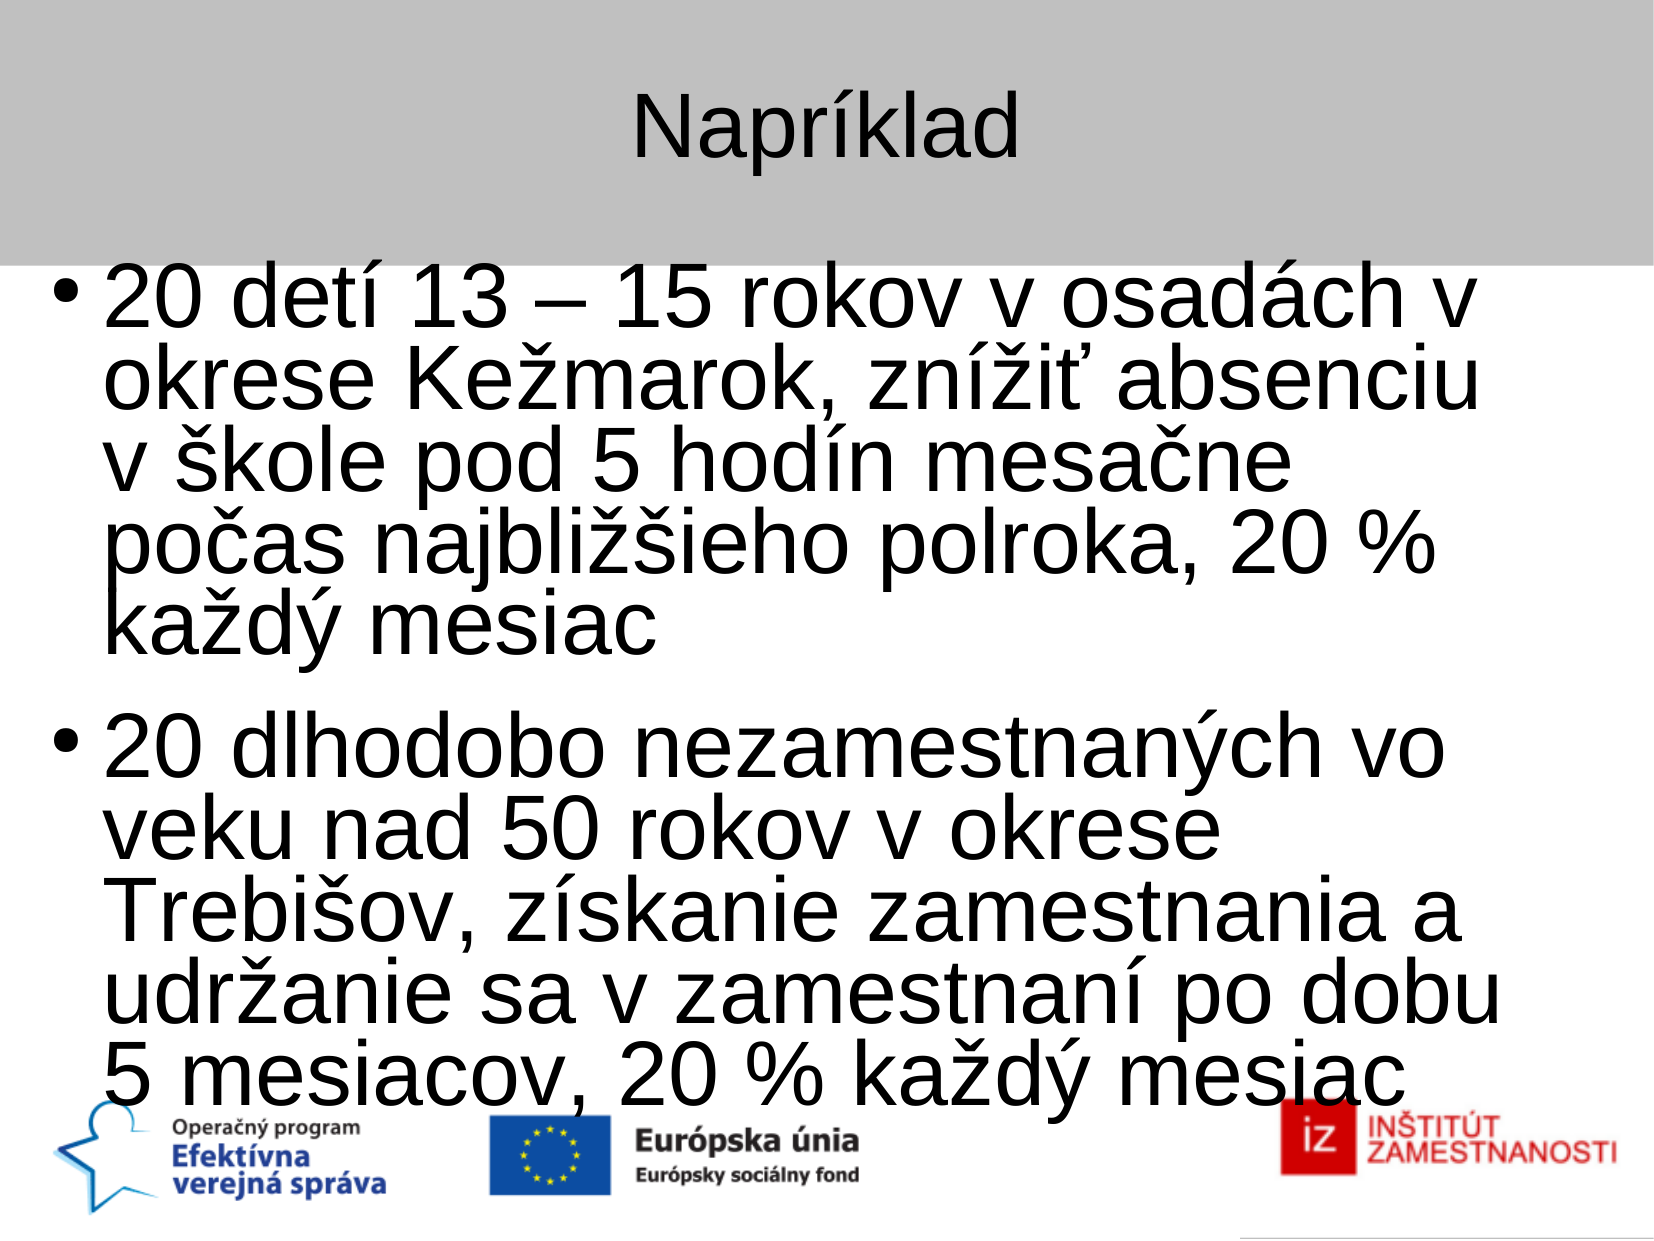

# Napríklad
20 detí 13 – 15 rokov v osadách v okrese Kežmarok, znížiť absenciu v škole pod 5 hodín mesačne počas najbližšieho polroka, 20 % každý mesiac
20 dlhodobo nezamestnaných vo veku nad 50 rokov v okrese Trebišov, získanie zamestnania a udržanie sa v zamestnaní po dobu 5 mesiacov, 20 % každý mesiac